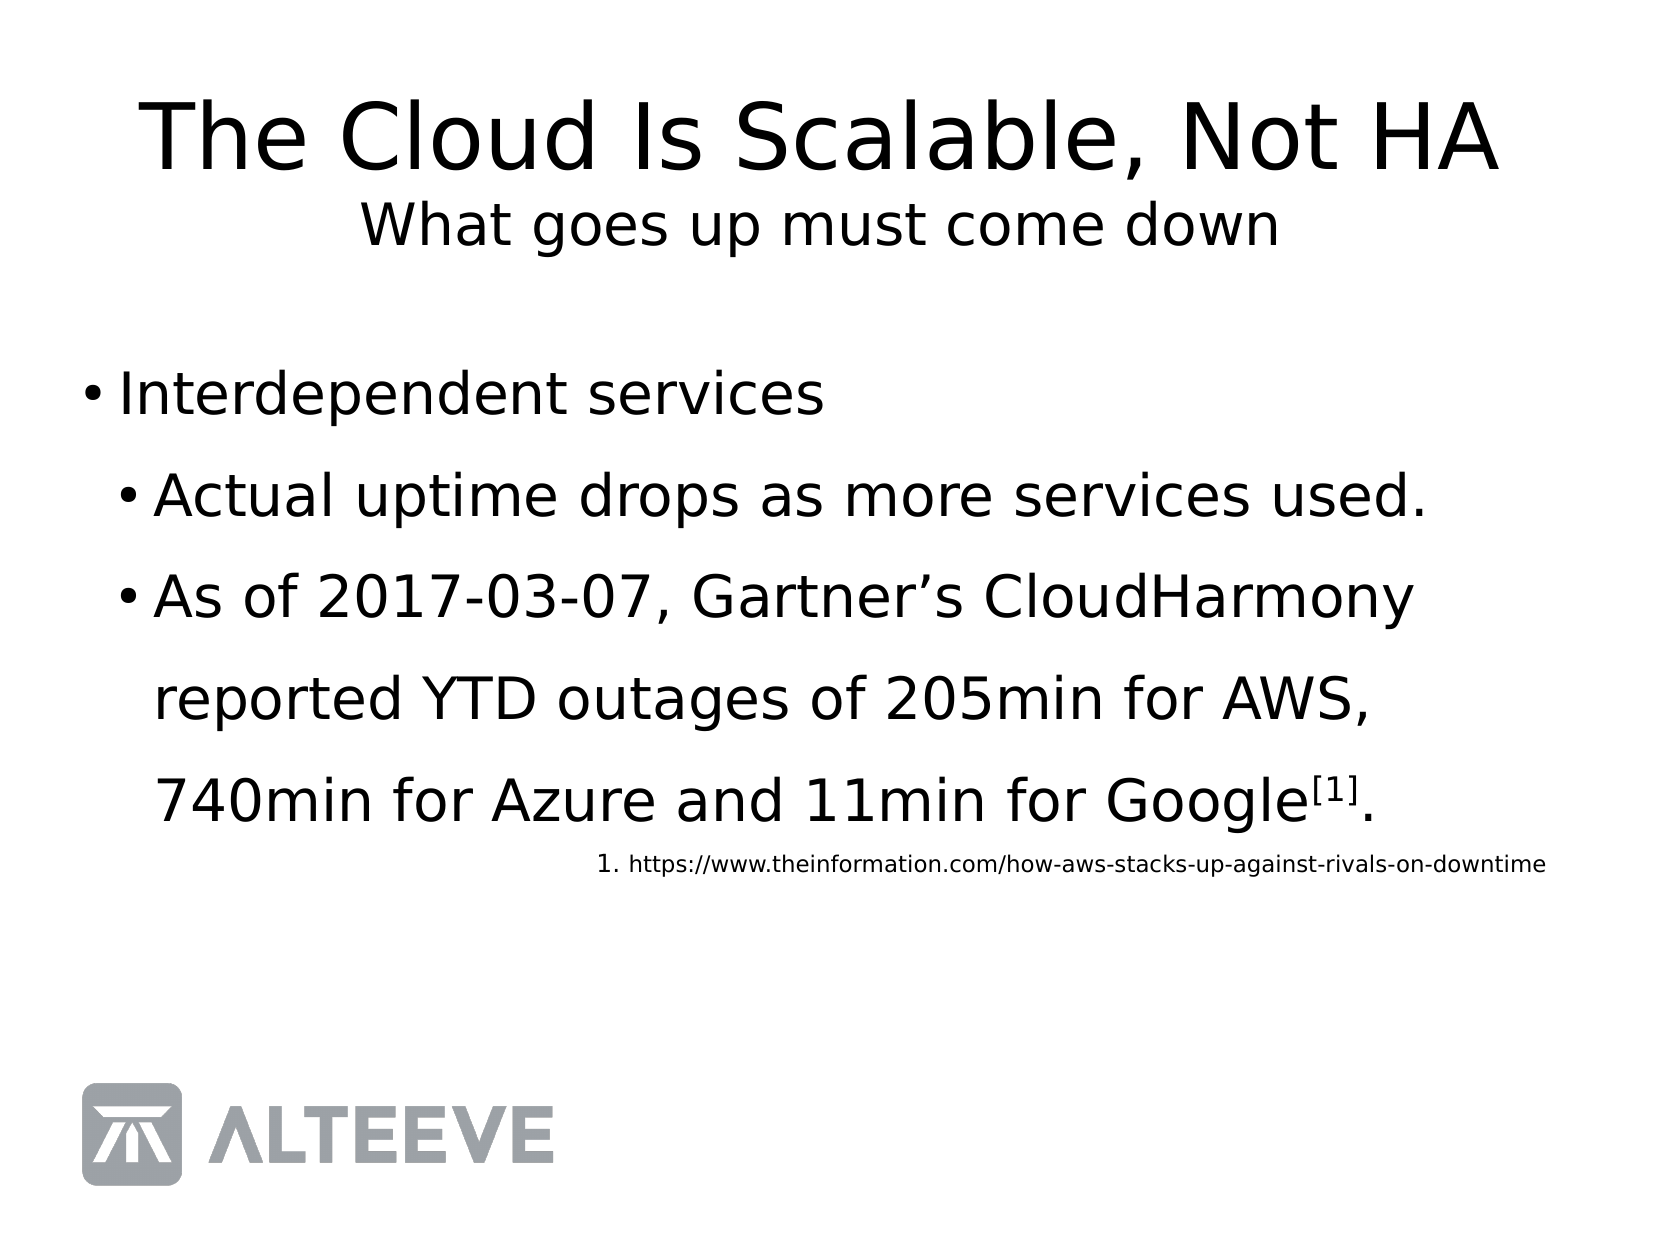

The Cloud Is Scalable, Not HA
What goes up must come down
# Interdependent services
Actual uptime drops as more services used.
As of 2017-03-07, Gartner’s CloudHarmony reported YTD outages of 205min for AWS, 740min for Azure and 11min for Google[1].
						1. https://www.theinformation.com/how-aws-stacks-up-against-rivals-on-downtime